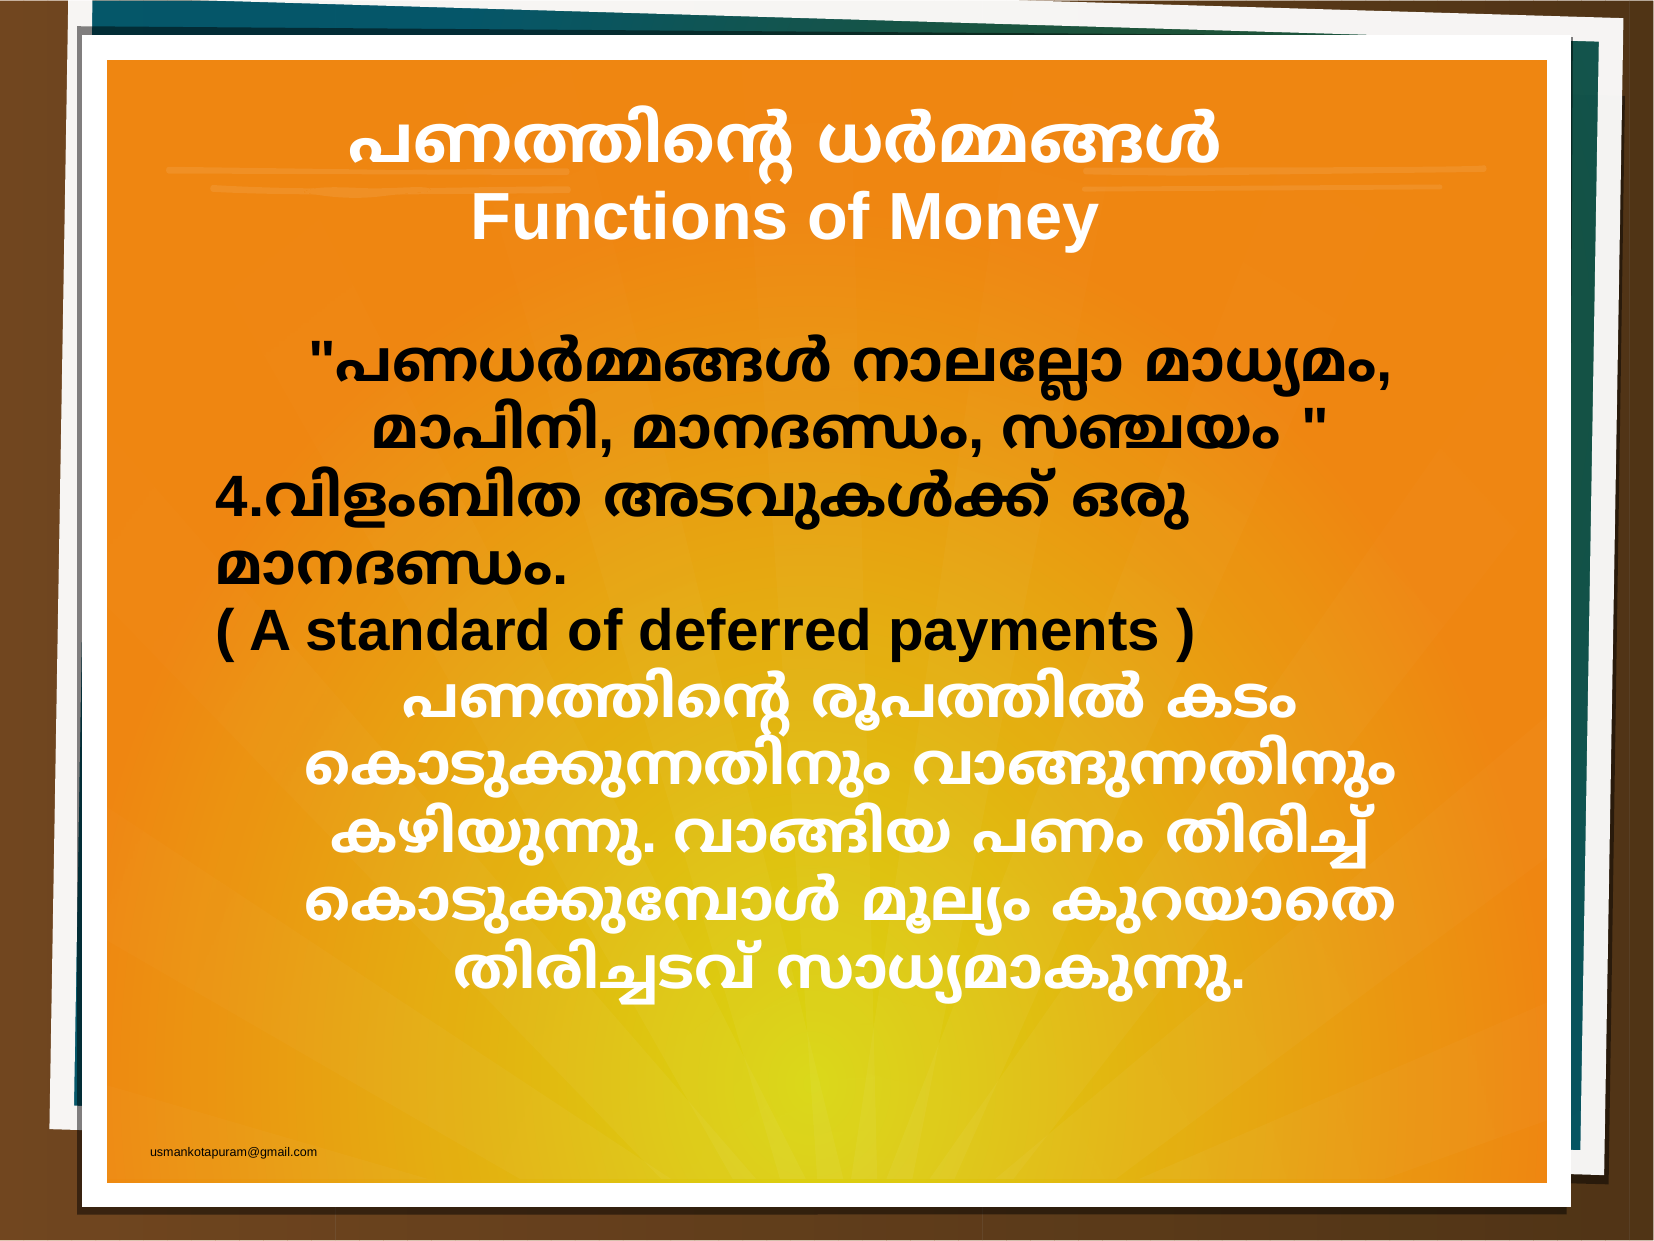

# പണത്തിന്റെ ധർമ്മങ്ങൾ Functions of Money
"പണധർമ്മങ്ങൾ നാലല്ലോ മാധ്യമം, മാപിനി, മാനദണ്ഡം, സഞ്ചയം "
4.വിളംബിത അടവുകൾക്ക് ഒരു മാനദണ്ഡം.
( A standard of deferred payments )
പണത്തിന്റെ രൂപത്തിൽ കടം കൊടുക്കുന്നതിനും വാങ്ങുന്നതിനും കഴിയുന്നു. വാങ്ങിയ പണം തിരിച്ച് കൊടുക്കുമ്പോൾ മൂല്യം കുറയാതെ തിരിച്ചടവ് സാധ്യമാകുന്നു.